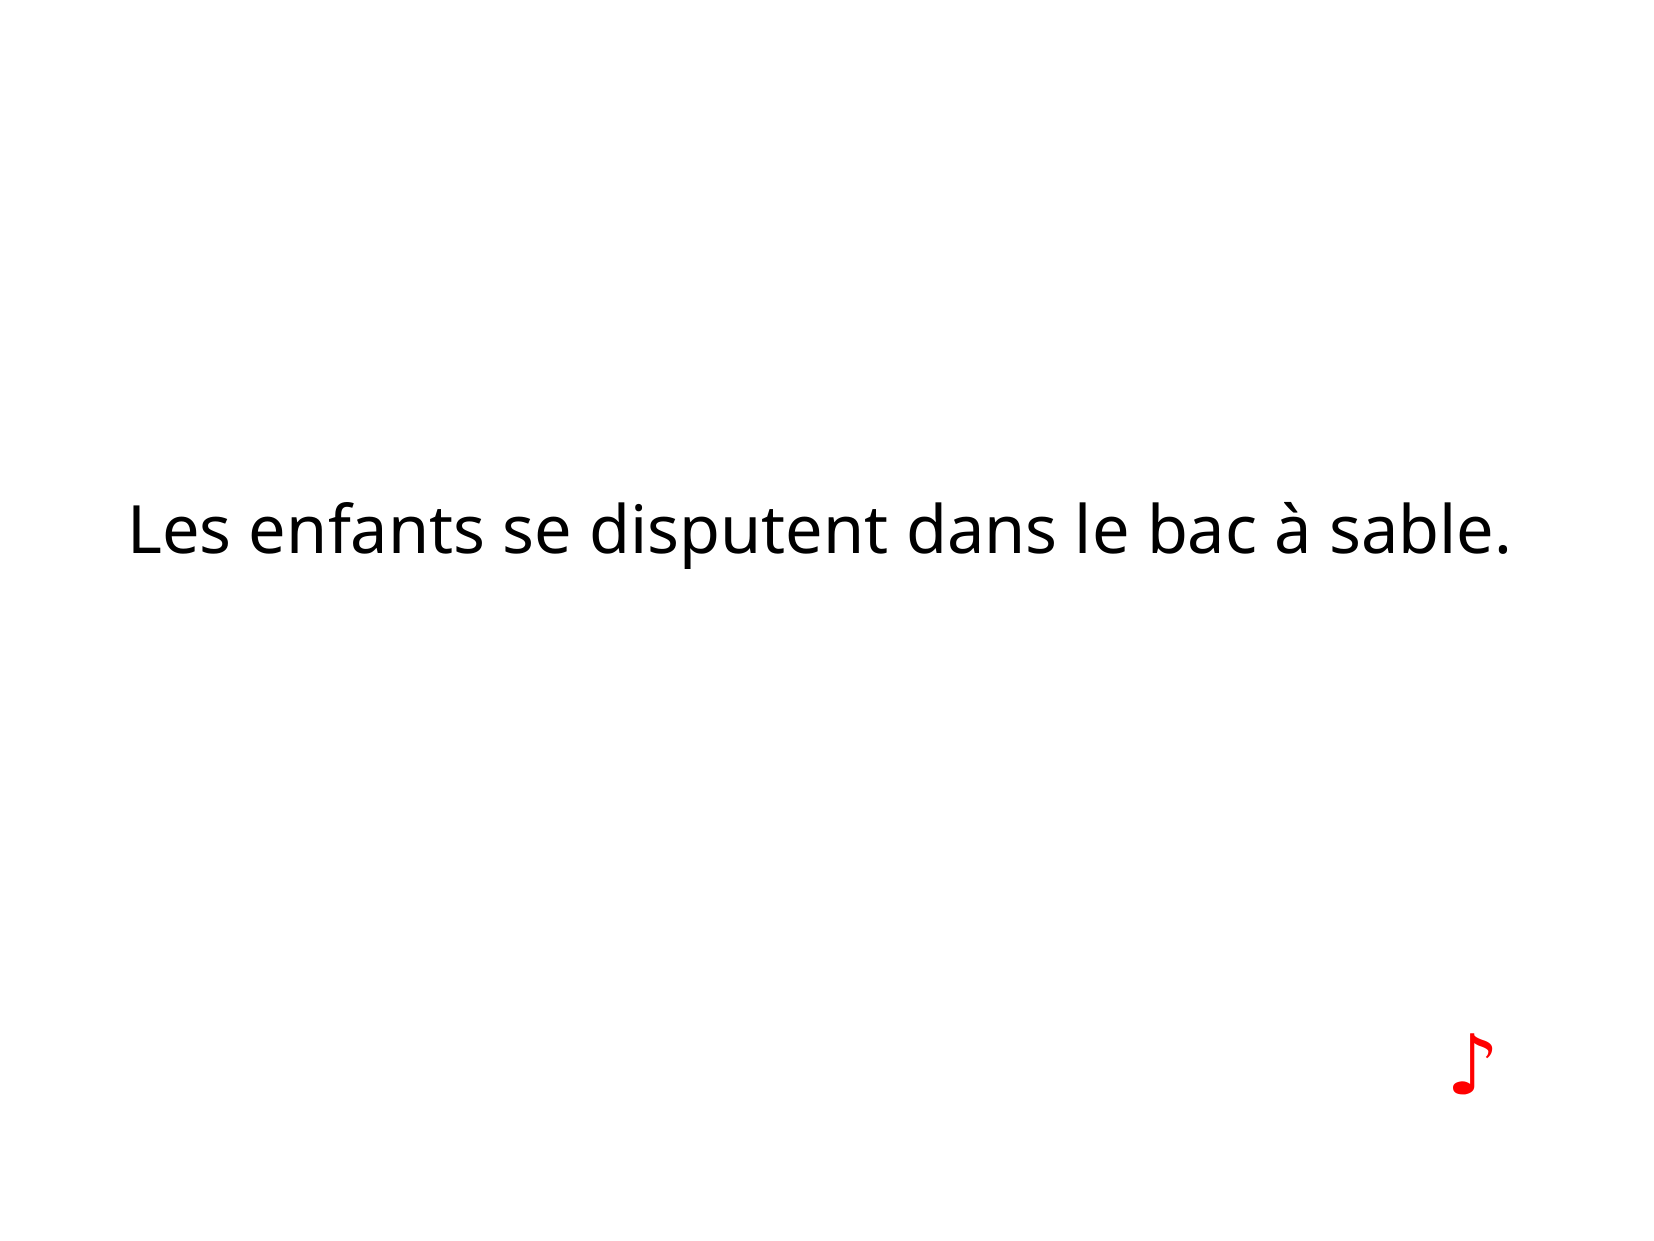

# Les enfants se disputent dans le bac à sable.
♪